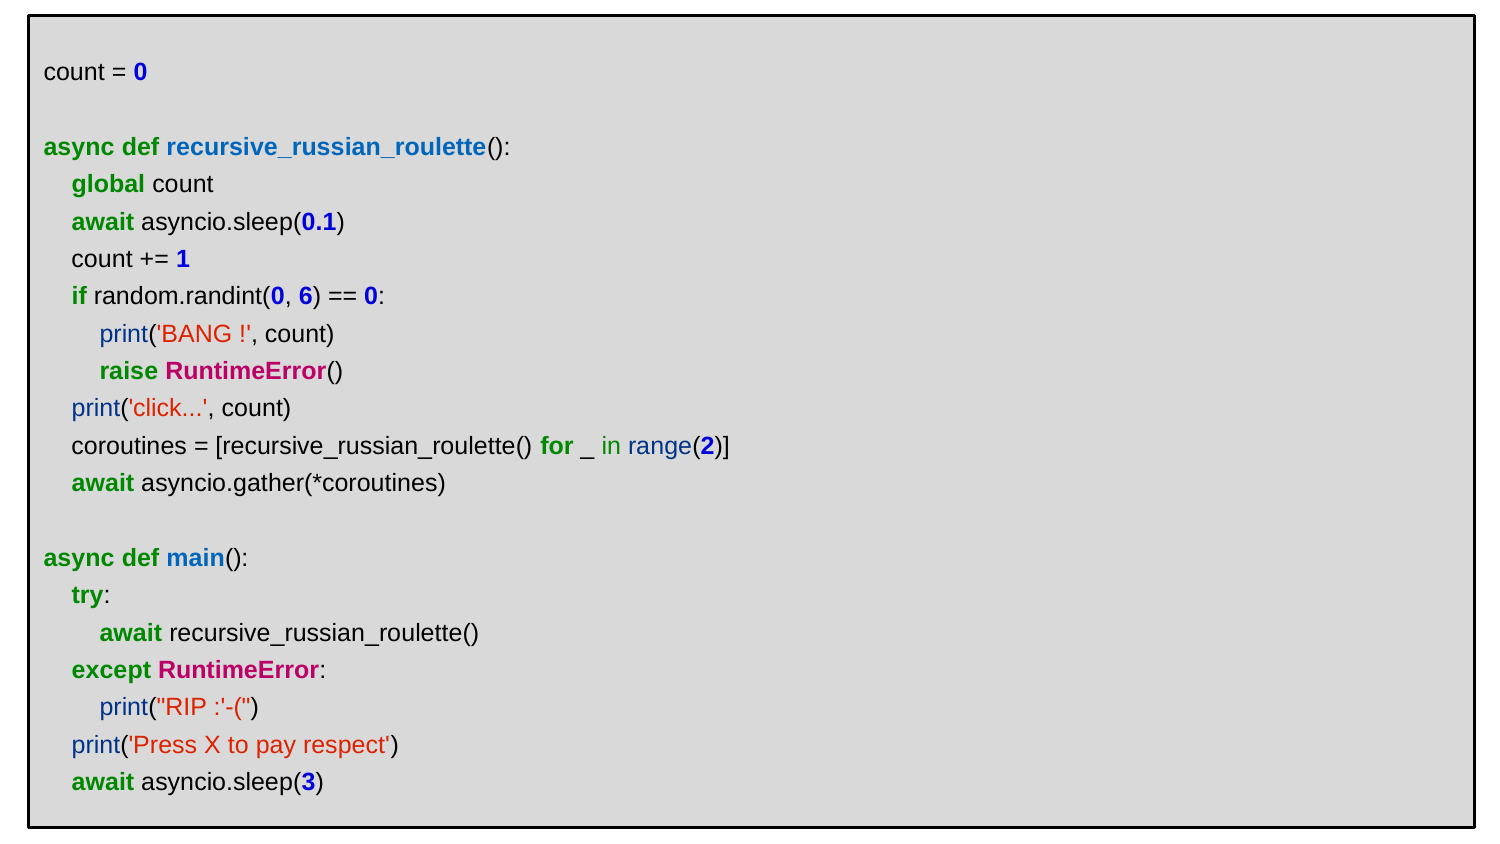

count = 0
async def recursive_russian_roulette():
 global count
 await asyncio.sleep(0.1)
 count += 1
 if random.randint(0, 6) == 0:
 print('BANG !', count)
 raise RuntimeError()
 print('click...', count)
 coroutines = [recursive_russian_roulette() for _ in range(2)]
 await asyncio.gather(*coroutines)
async def main():
 try:
 await recursive_russian_roulette()
 except RuntimeError:
 print("RIP :'-(")
 print('Press X to pay respect')
 await asyncio.sleep(3)